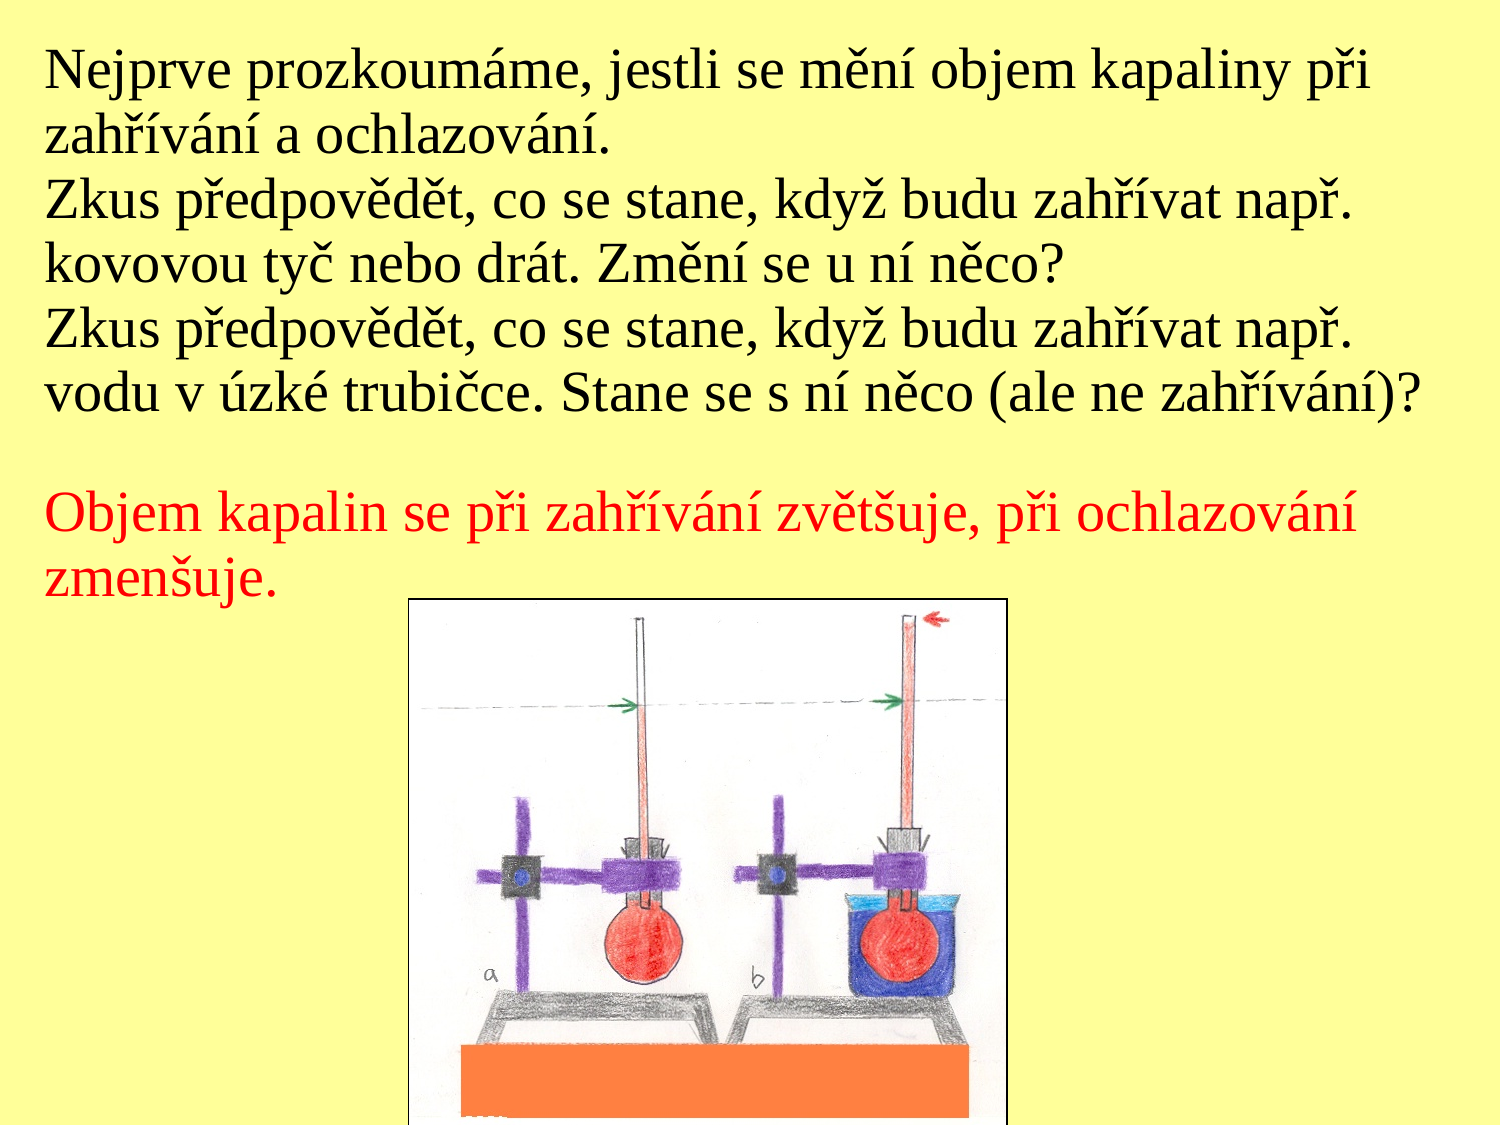

Nejprve prozkoumáme, jestli se mění objem kapaliny při
zahřívání a ochlazování.
Zkus předpovědět, co se stane, když budu zahřívat např.
kovovou tyč nebo drát. Změní se u ní něco?
Zkus předpovědět, co se stane, když budu zahřívat např.
vodu v úzké trubičce. Stane se s ní něco (ale ne zahřívání)?
Objem kapalin se při zahřívání zvětšuje, při ochlazování
zmenšuje.